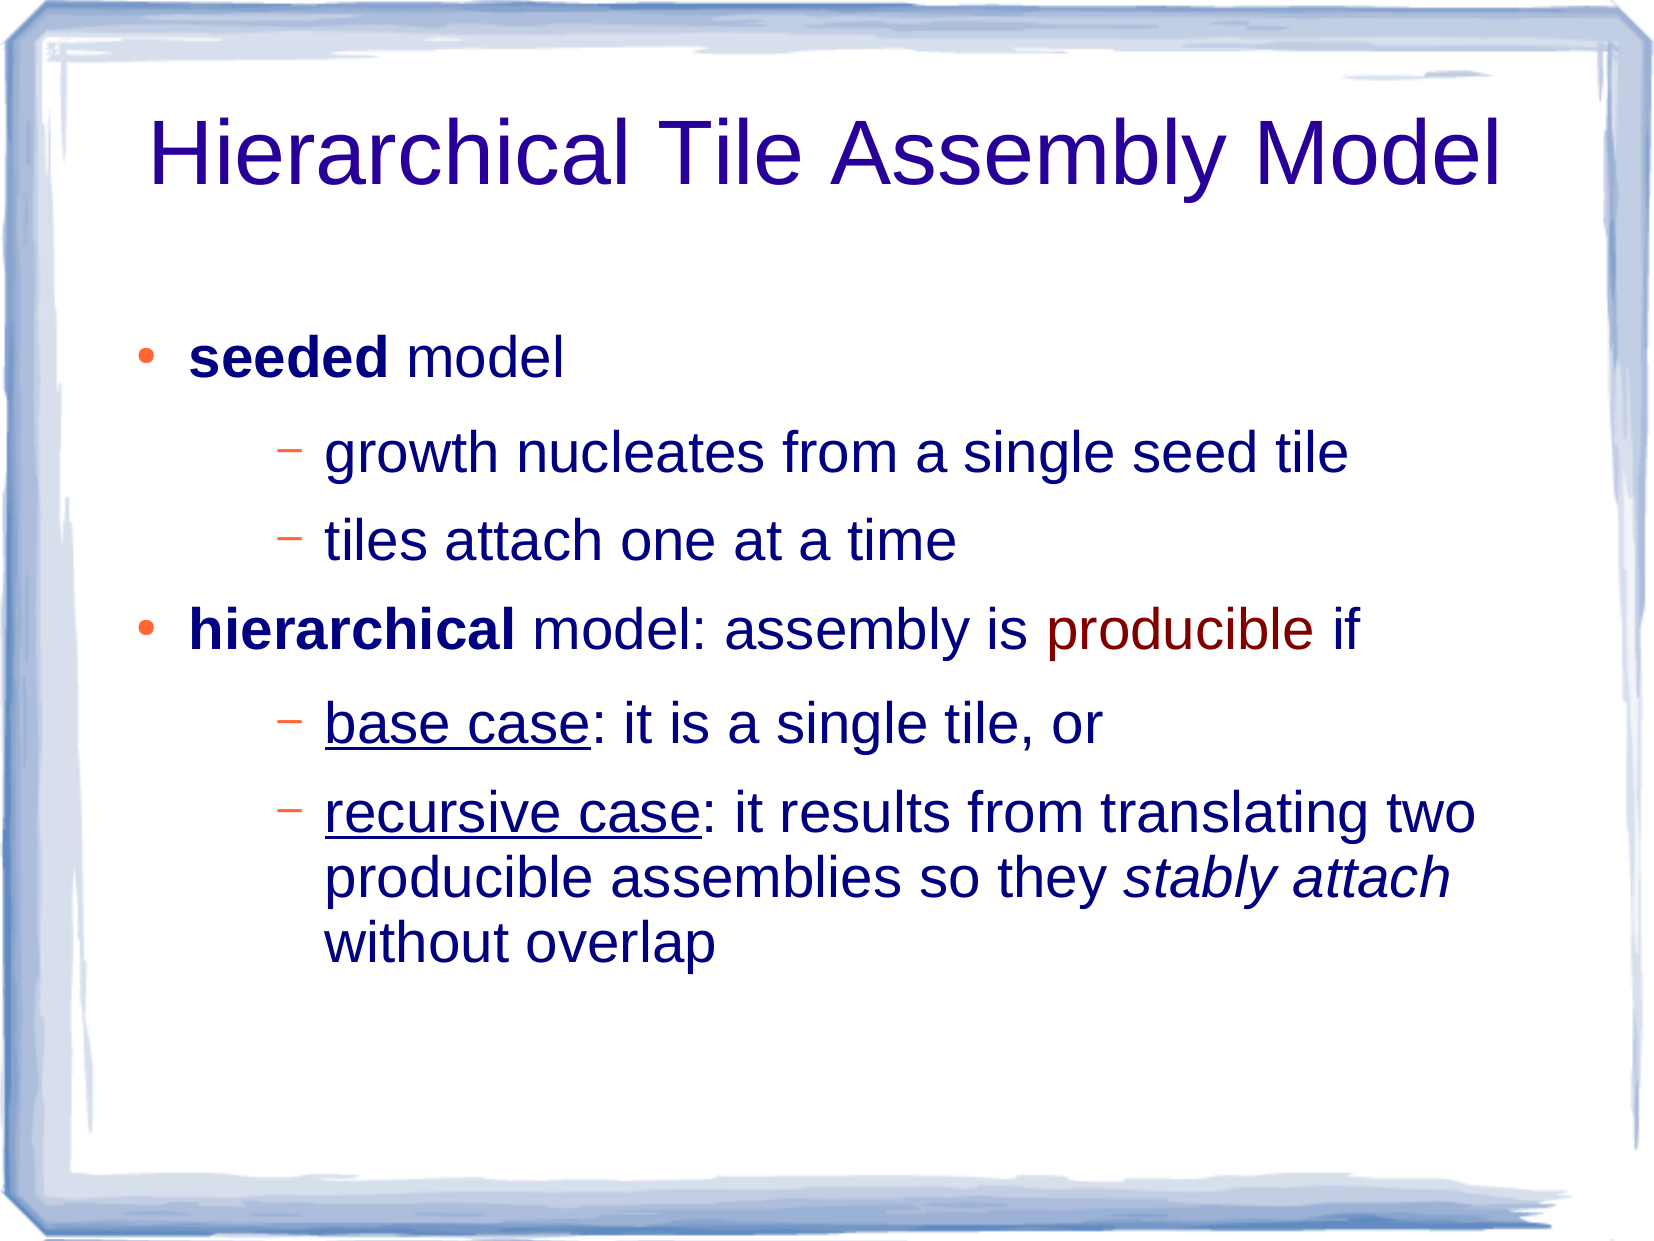

# Hierarchical Tile Assembly Model
seeded model
growth nucleates from a single seed tile
tiles attach one at a time
hierarchical model: assembly is producible if
base case: it is a single tile, or
recursive case: it results from translating two producible assemblies so they stably attach without overlap